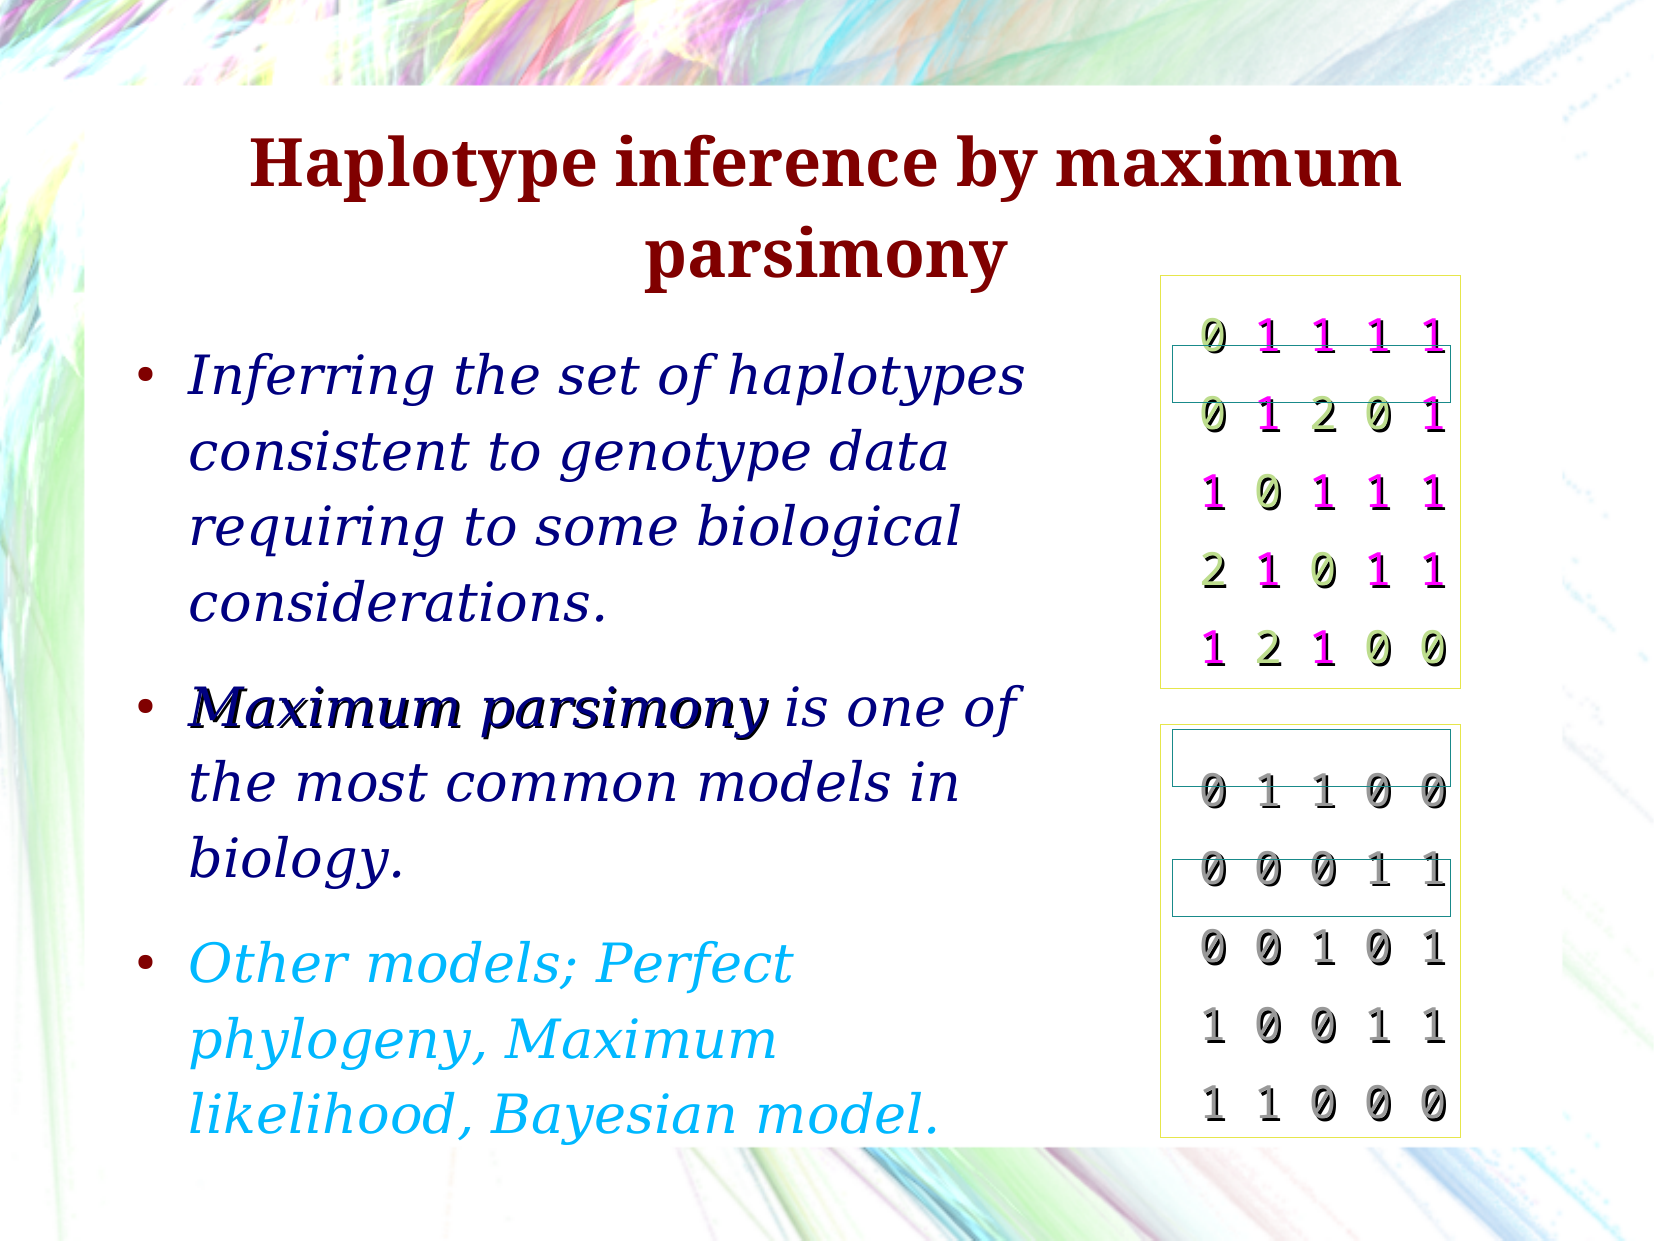

# Haplotype inference by maximum parsimony
0 1 1 1 1
0 1 2 0 1
1 0 1 1 1
2 1 0 1 1
1 2 1 0 0
Inferring the set of haplotypes consistent to genotype data requiring to some biological considerations.
Maximum parsimony is one of the most common models in biology.
Other models; Perfect phylogeny, Maximum likelihood, Bayesian model.
0 1 1 0 0
0 0 0 1 1
0 0 1 0 1
1 0 0 1 1
1 1 0 0 0